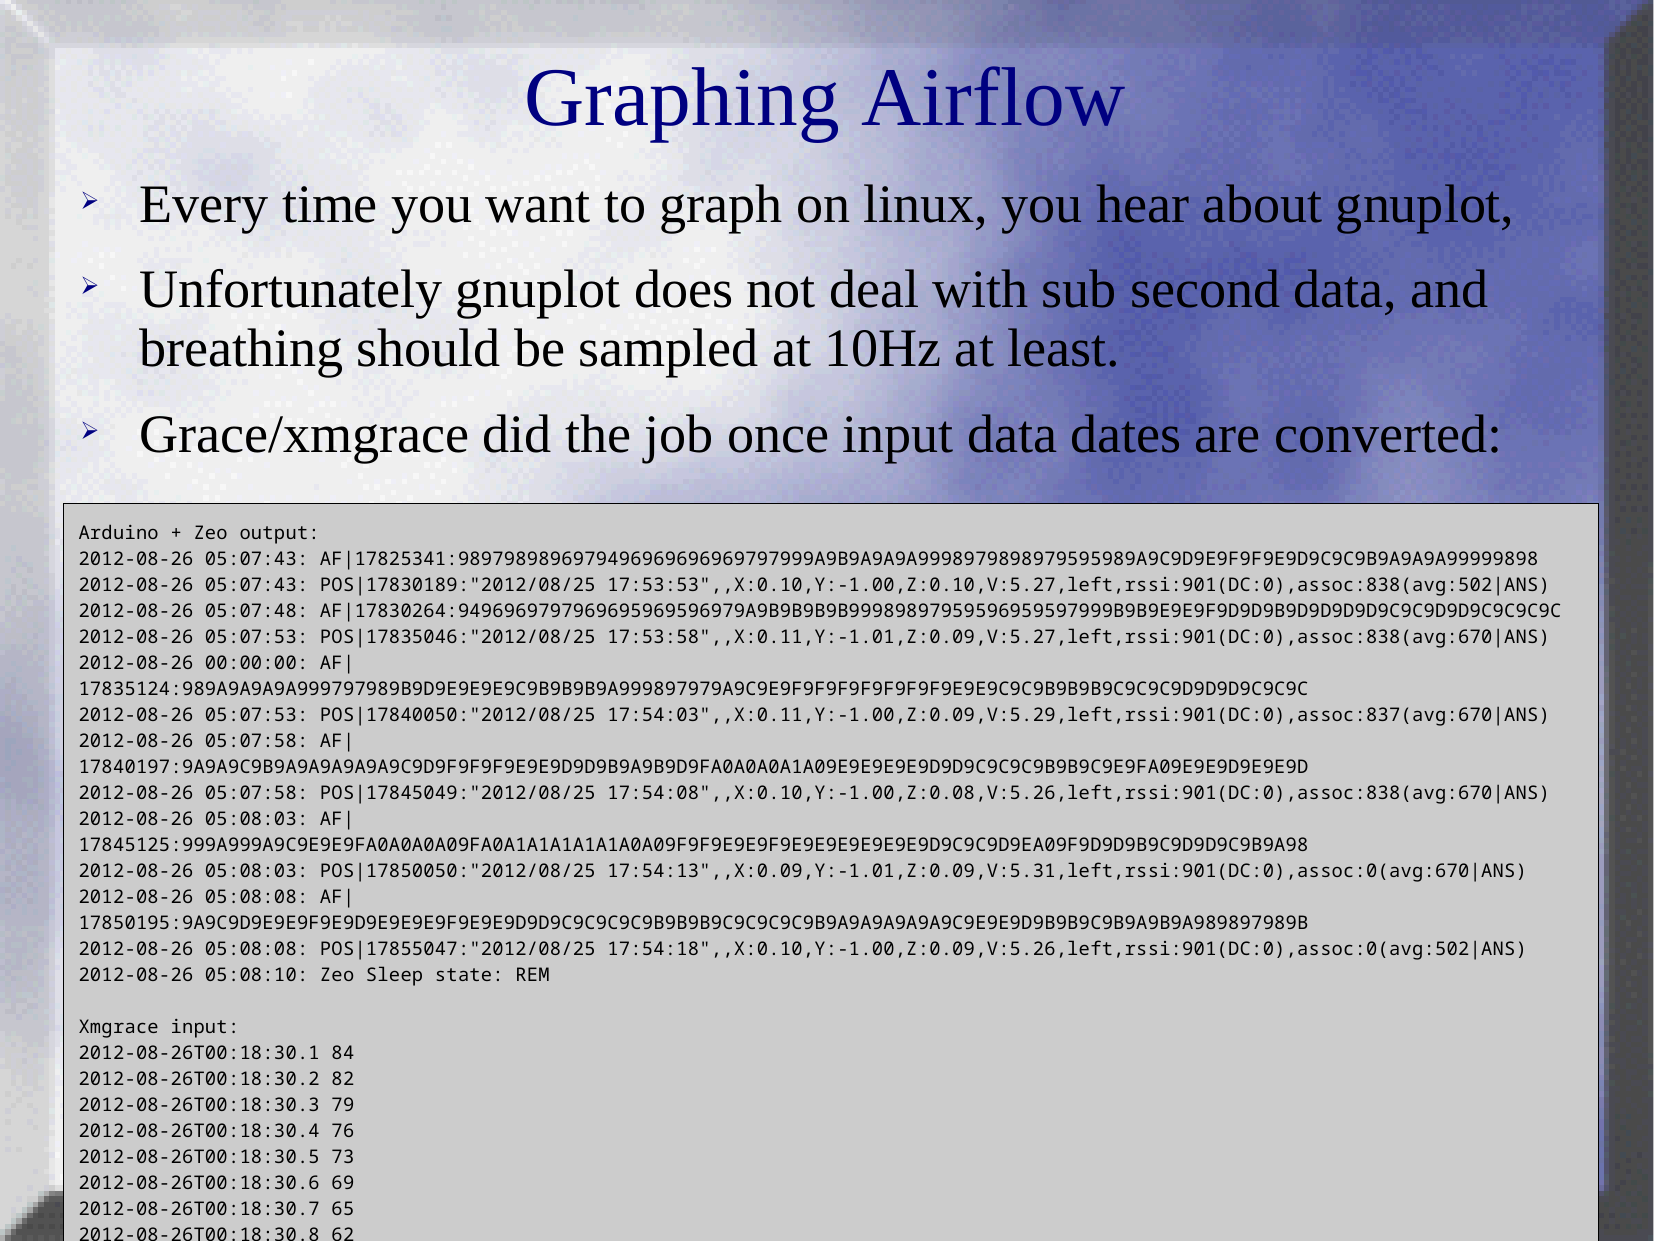

# Graphing Airflow
Every time you want to graph on linux, you hear about gnuplot,
Unfortunately gnuplot does not deal with sub second data, and breathing should be sampled at 10Hz at least.
Grace/xmgrace did the job once input data dates are converted:
Arduino + Zeo output:
2012-08-26 05:07:43: AF|17825341:9897989896979496969696969797999A9B9A9A9A9998979898979595989A9C9D9E9F9F9E9D9C9C9B9A9A9A99999898
2012-08-26 05:07:43: POS|17830189:"2012/08/25 17:53:53",,X:0.10,Y:-1.00,Z:0.10,V:5.27,left,rssi:901(DC:0),assoc:838(avg:502|ANS)
2012-08-26 05:07:48: AF|17830264:9496969797969695969596979A9B9B9B9B99989897959596959597999B9B9E9E9F9D9D9B9D9D9D9D9C9C9D9D9C9C9C9C
2012-08-26 05:07:53: POS|17835046:"2012/08/25 17:53:58",,X:0.11,Y:-1.01,Z:0.09,V:5.27,left,rssi:901(DC:0),assoc:838(avg:670|ANS)
2012-08-26 00:00:00: AF|17835124:989A9A9A9A999797989B9D9E9E9E9C9B9B9B9A999897979A9C9E9F9F9F9F9F9F9F9E9E9C9C9B9B9B9C9C9C9D9D9D9C9C9C
2012-08-26 05:07:53: POS|17840050:"2012/08/25 17:54:03",,X:0.11,Y:-1.00,Z:0.09,V:5.29,left,rssi:901(DC:0),assoc:837(avg:670|ANS)
2012-08-26 05:07:58: AF|17840197:9A9A9C9B9A9A9A9A9A9C9D9F9F9F9E9E9D9D9B9A9B9D9FA0A0A0A1A09E9E9E9E9D9D9C9C9C9B9B9C9E9FA09E9E9D9E9E9D
2012-08-26 05:07:58: POS|17845049:"2012/08/25 17:54:08",,X:0.10,Y:-1.00,Z:0.08,V:5.26,left,rssi:901(DC:0),assoc:838(avg:670|ANS)
2012-08-26 05:08:03: AF|17845125:999A999A9C9E9E9FA0A0A0A09FA0A1A1A1A1A1A0A09F9F9E9E9F9E9E9E9E9E9E9D9C9C9D9EA09F9D9D9B9C9D9D9C9B9A98
2012-08-26 05:08:03: POS|17850050:"2012/08/25 17:54:13",,X:0.09,Y:-1.01,Z:0.09,V:5.31,left,rssi:901(DC:0),assoc:0(avg:670|ANS)
2012-08-26 05:08:08: AF|17850195:9A9C9D9E9E9F9E9D9E9E9E9F9E9E9D9D9C9C9C9C9B9B9B9C9C9C9C9B9A9A9A9A9A9C9E9E9D9B9B9C9B9A9B9A989897989B
2012-08-26 05:08:08: POS|17855047:"2012/08/25 17:54:18",,X:0.10,Y:-1.00,Z:0.09,V:5.26,left,rssi:901(DC:0),assoc:0(avg:502|ANS)
2012-08-26 05:08:10: Zeo Sleep state: REM
Xmgrace input:
2012-08-26T00:18:30.1 84
2012-08-26T00:18:30.2 82
2012-08-26T00:18:30.3 79
2012-08-26T00:18:30.4 76
2012-08-26T00:18:30.5 73
2012-08-26T00:18:30.6 69
2012-08-26T00:18:30.7 65
2012-08-26T00:18:30.8 62
2012-08-26T00:18:30.9 59
2012-08-26T00:18:31.0 56
2012-08-26T00:18:31.1 54
2012-08-26T00:18:31.2 52